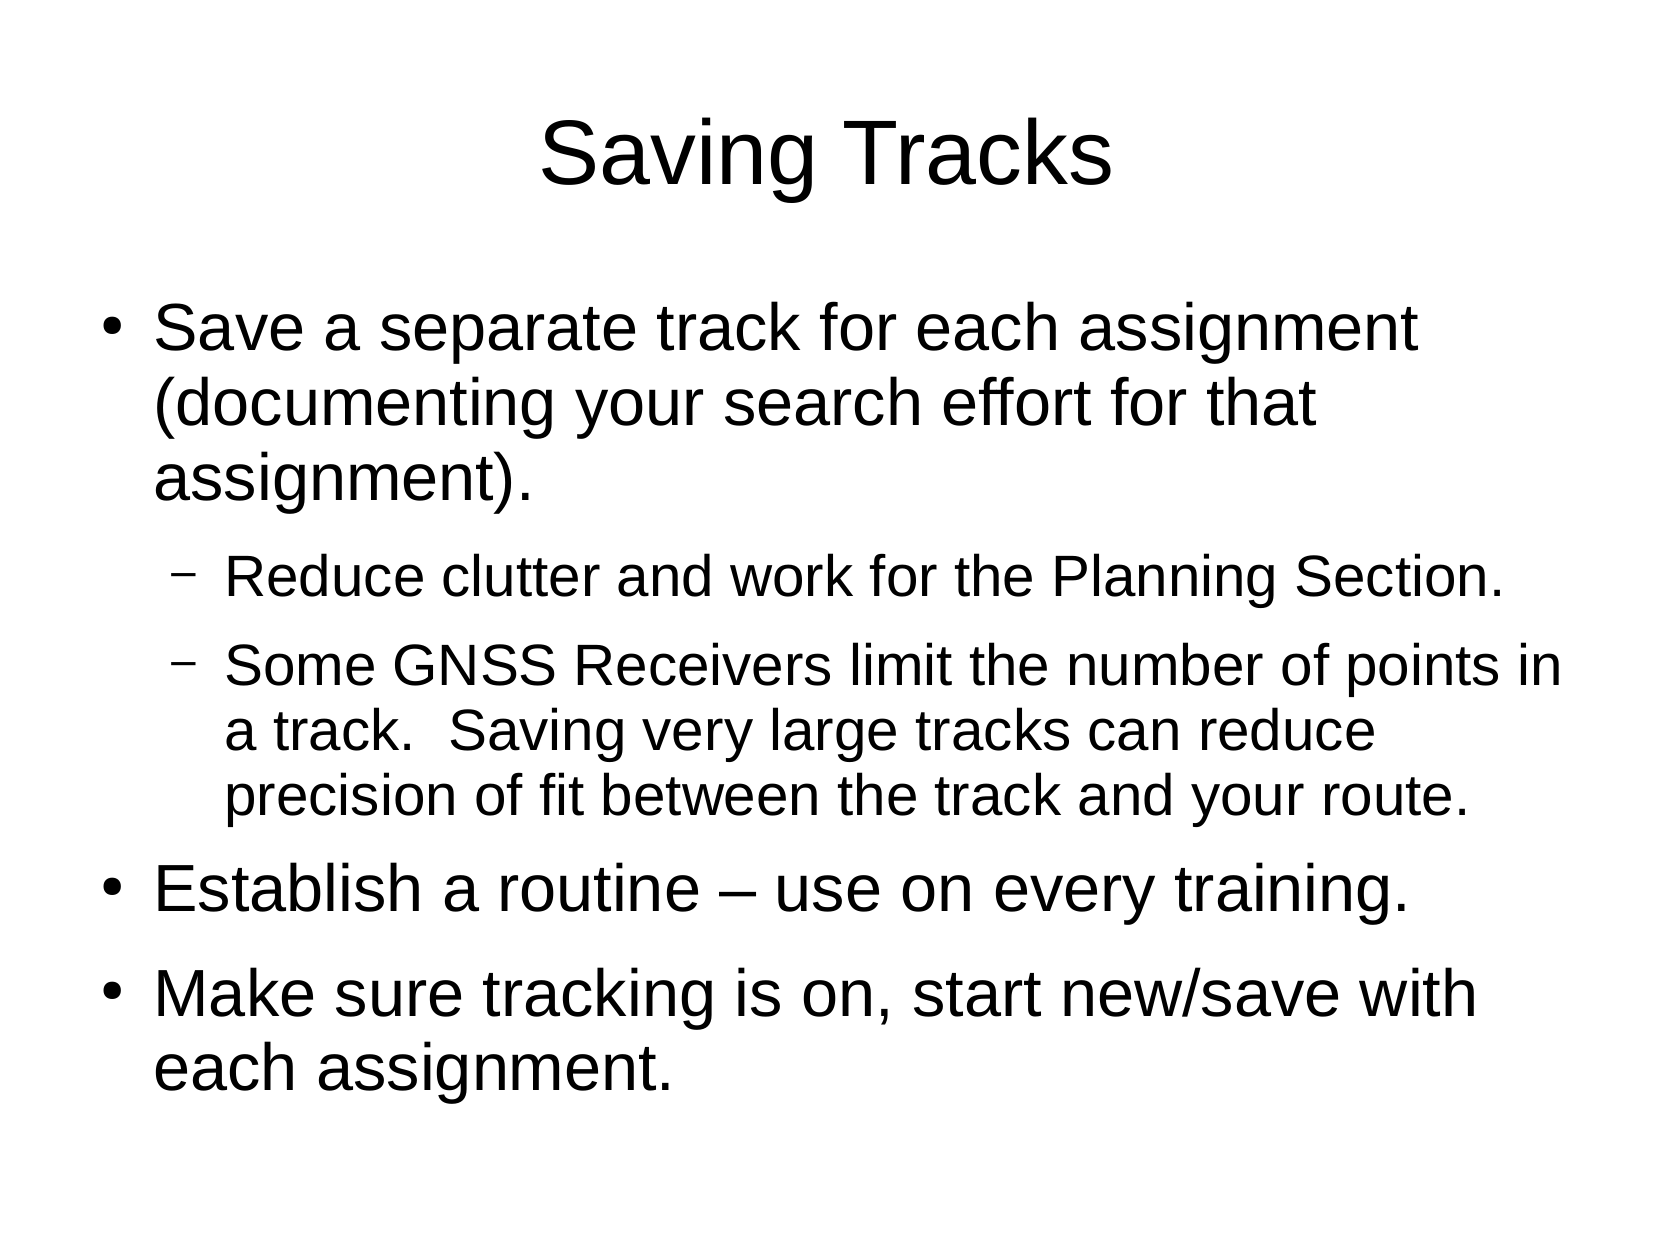

# Saving Tracks
Save a separate track for each assignment (documenting your search effort for that assignment).
Reduce clutter and work for the Planning Section.
Some GNSS Receivers limit the number of points in a track. Saving very large tracks can reduce precision of fit between the track and your route.
Establish a routine – use on every training.
Make sure tracking is on, start new/save with each assignment.